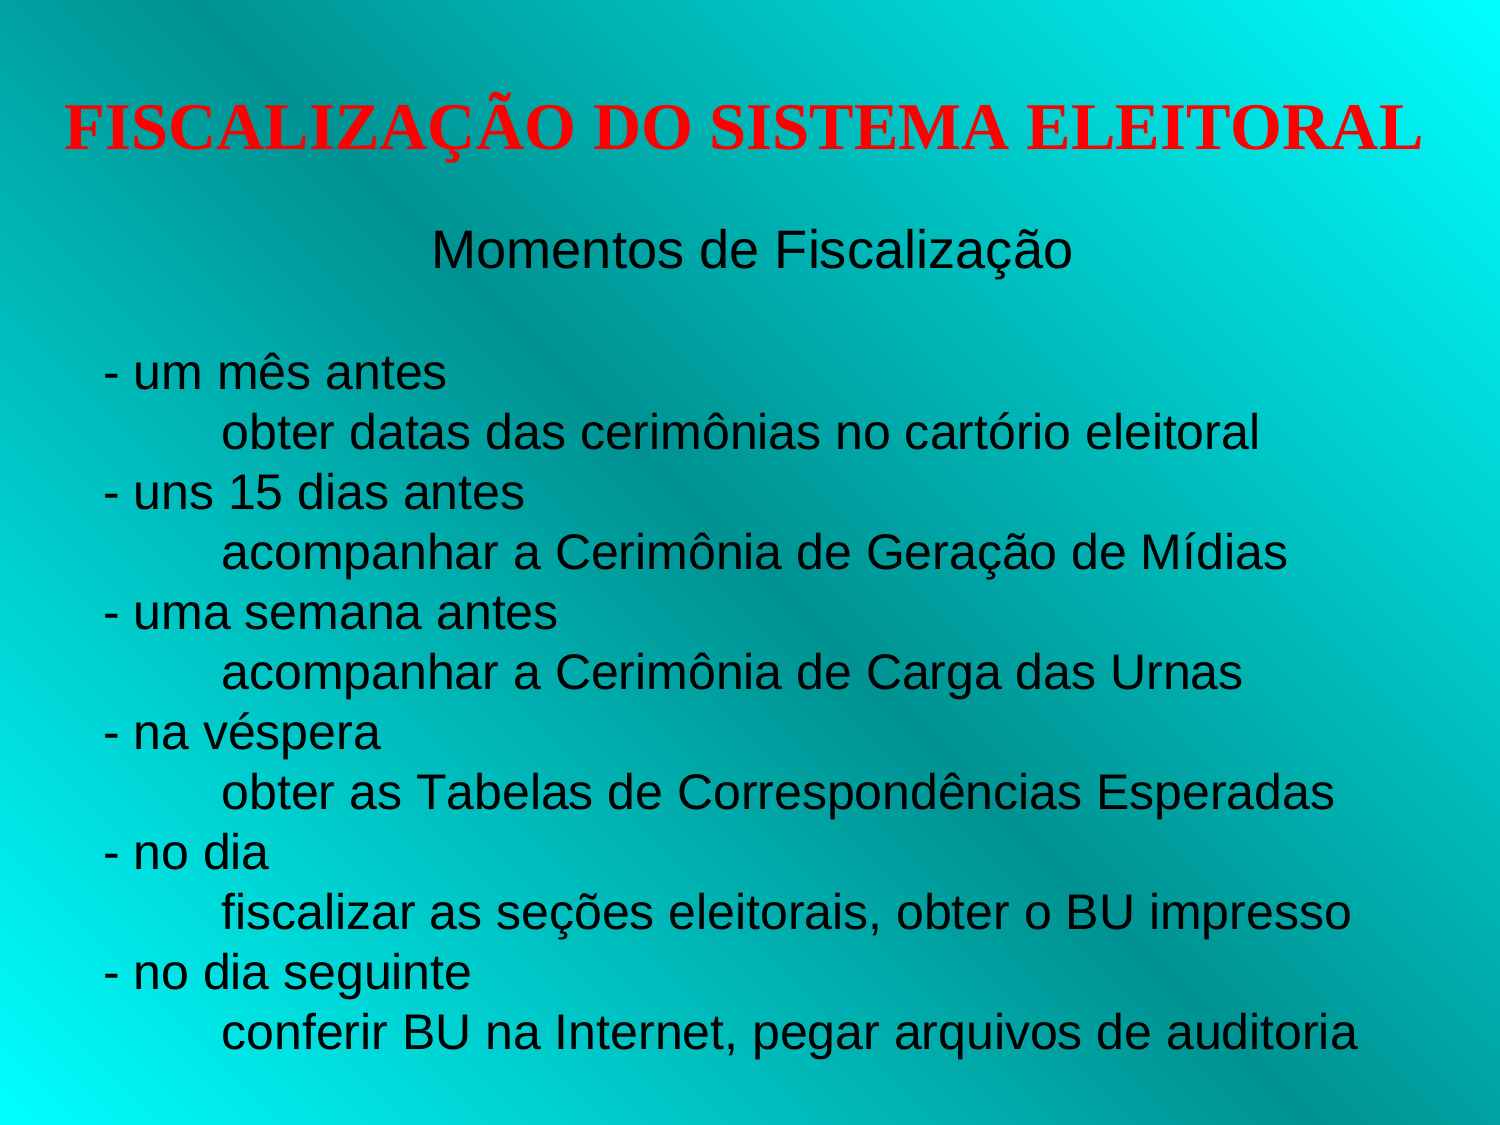

Momentos de Fiscalização
- um mês antes
	obter datas das cerimônias no cartório eleitoral
- uns 15 dias antes
	acompanhar a Cerimônia de Geração de Mídias
- uma semana antes
	acompanhar a Cerimônia de Carga das Urnas
- na véspera
	obter as Tabelas de Correspondências Esperadas
- no dia
	fiscalizar as seções eleitorais, obter o BU impresso
- no dia seguinte
	conferir BU na Internet, pegar arquivos de auditoria